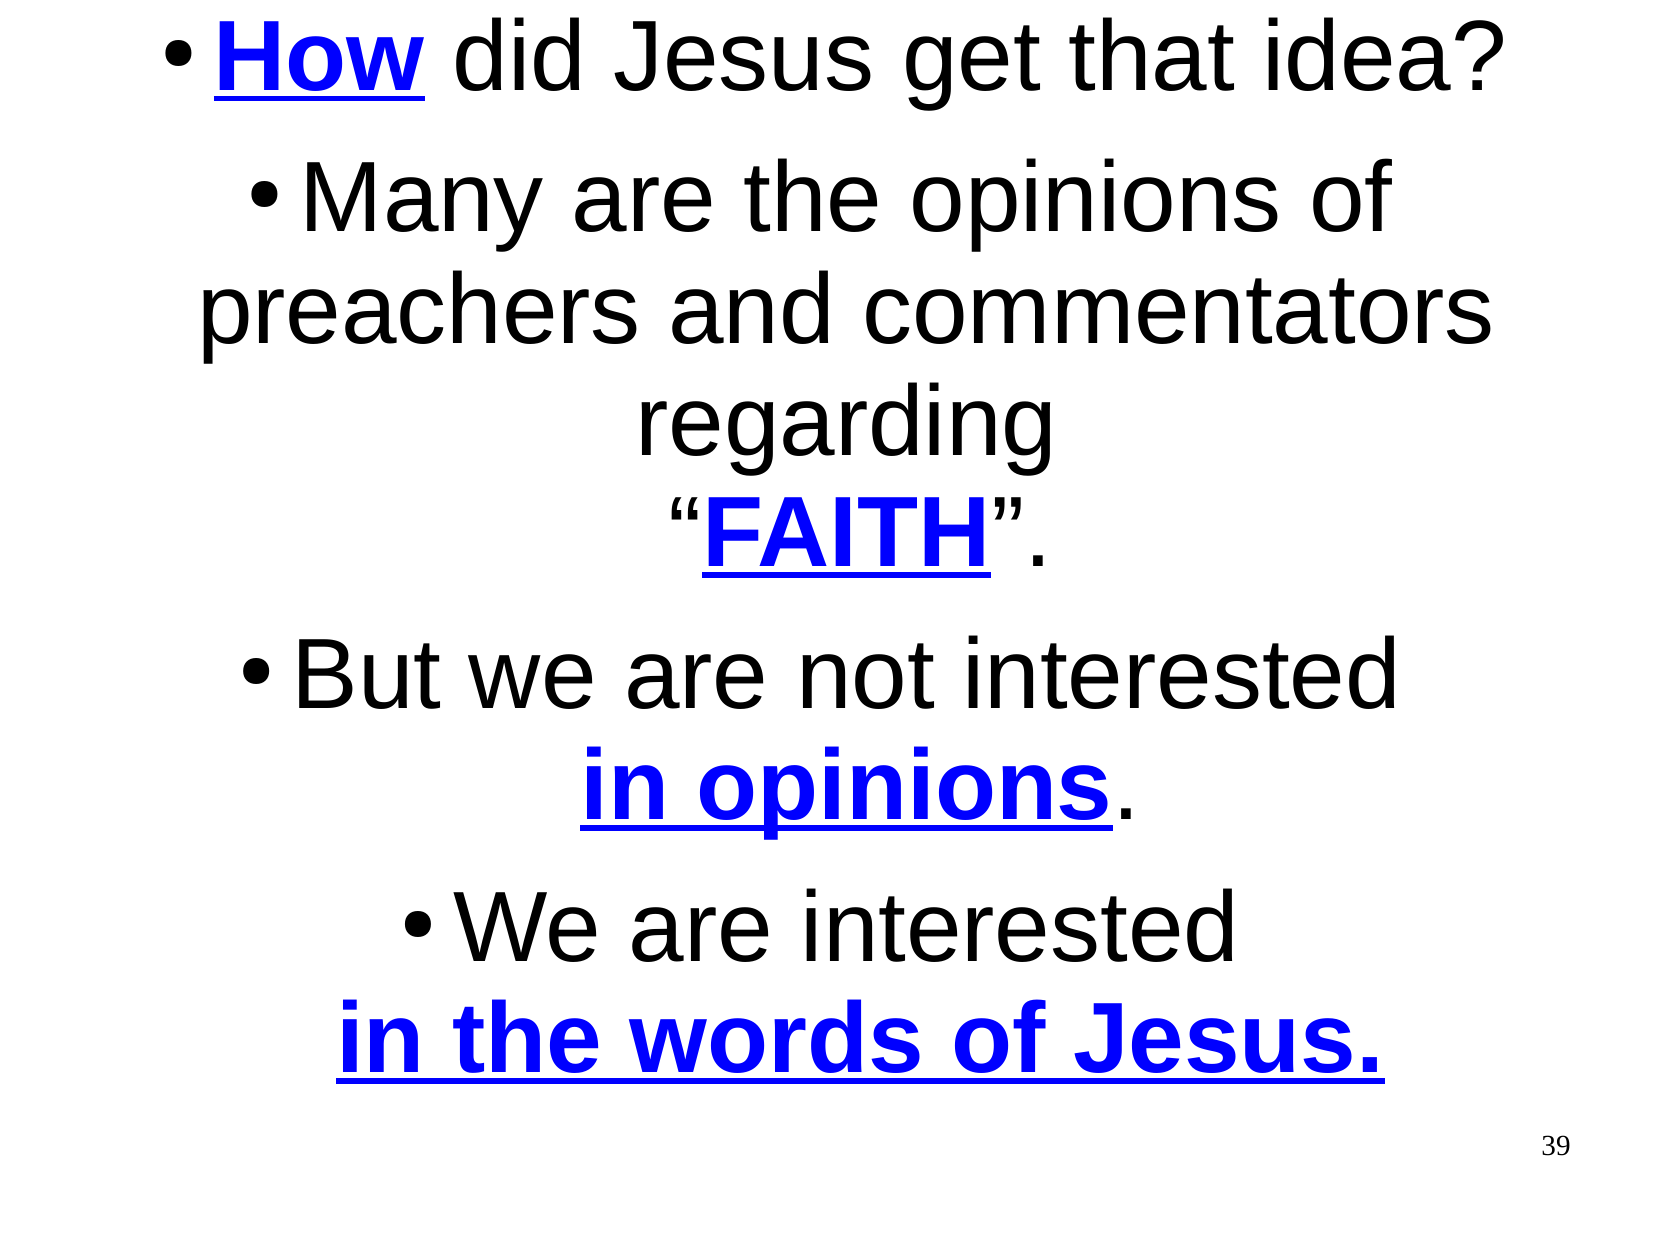

# How did Jesus get that idea?
Many are the opinions of
preachers and commentators
regarding
“FAITH”.
But we are not interested
in opinions.
We are interested
in the words of Jesus.
39